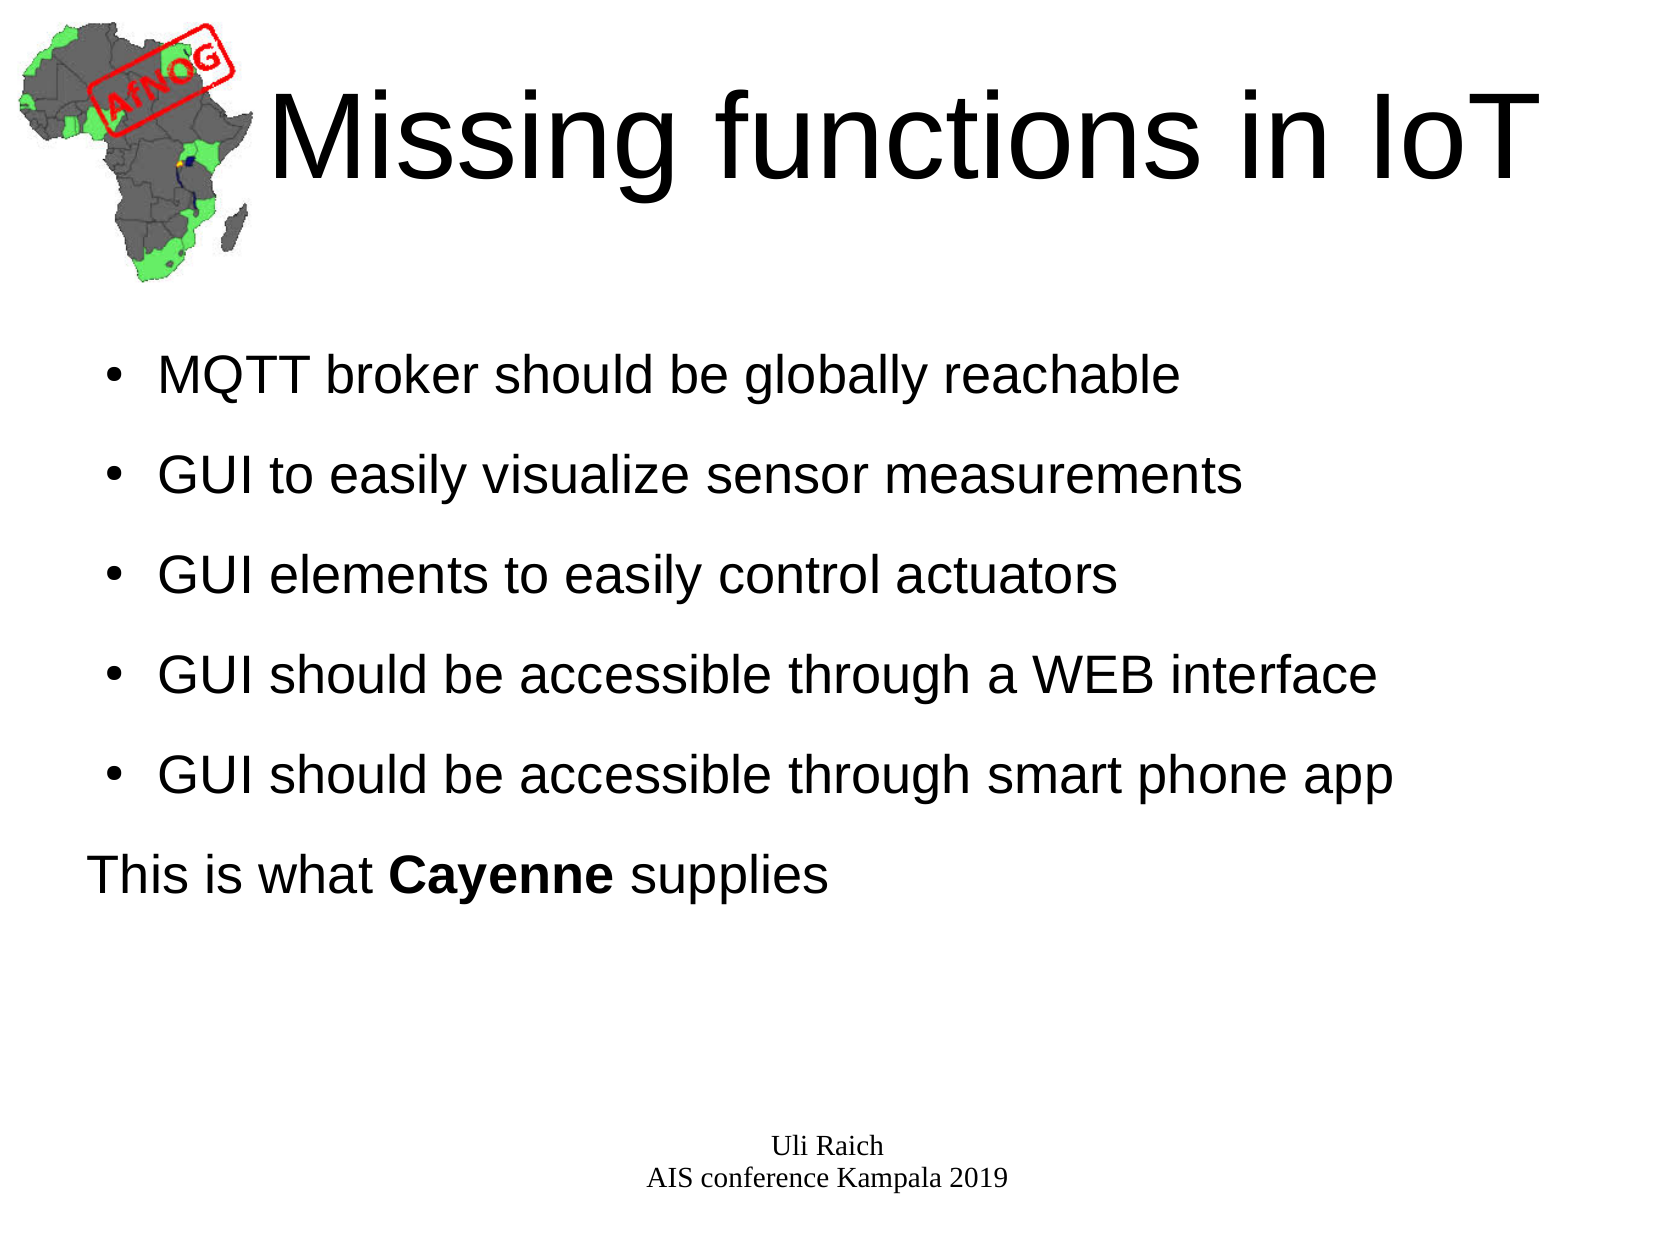

# Missing functions in IoT
MQTT broker should be globally reachable
GUI to easily visualize sensor measurements
GUI elements to easily control actuators
GUI should be accessible through a WEB interface
GUI should be accessible through smart phone app
This is what Cayenne supplies